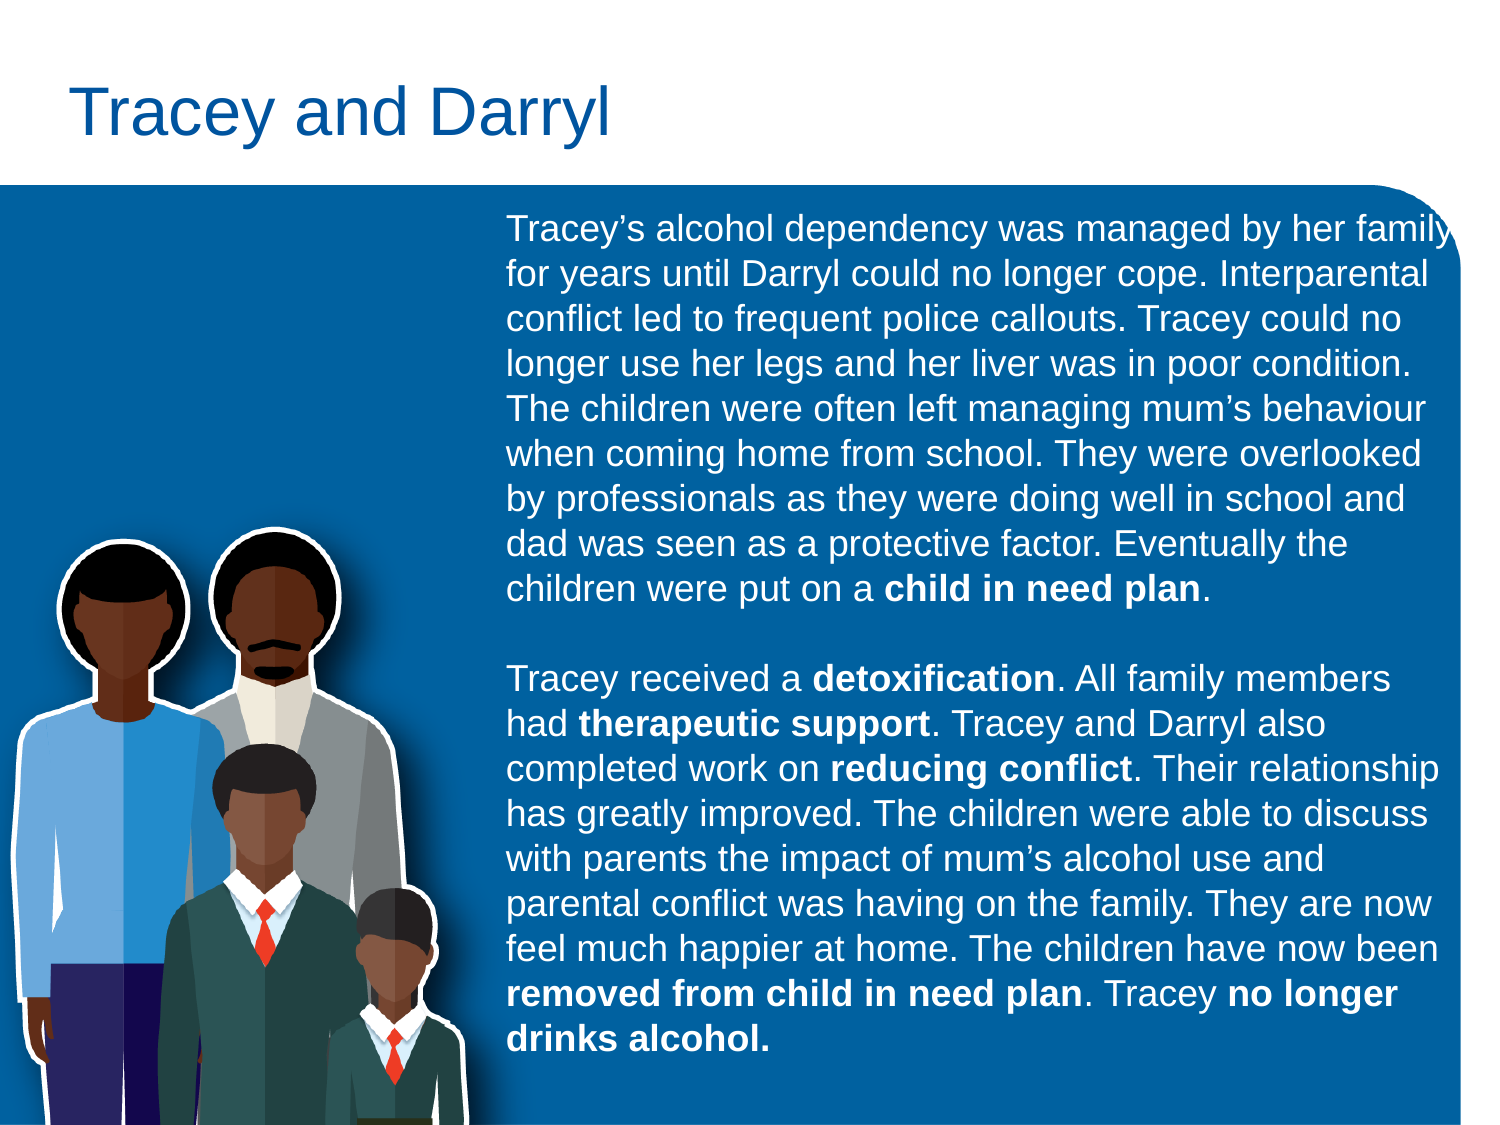

# Tracey and Darryl
Tracey’s alcohol dependency was managed by her family for years until Darryl could no longer cope. Interparental conflict led to frequent police callouts. Tracey could no longer use her legs and her liver was in poor condition. The children were often left managing mum’s behaviour when coming home from school. They were overlooked by professionals as they were doing well in school and dad was seen as a protective factor. Eventually the children were put on a child in need plan.
Tracey received a detoxification. All family members had therapeutic support. Tracey and Darryl also completed work on reducing conflict. Their relationship has greatly improved. The children were able to discuss with parents the impact of mum’s alcohol use and parental conflict was having on the family. They are now feel much happier at home. The children have now been removed from child in need plan. Tracey no longer drinks alcohol.